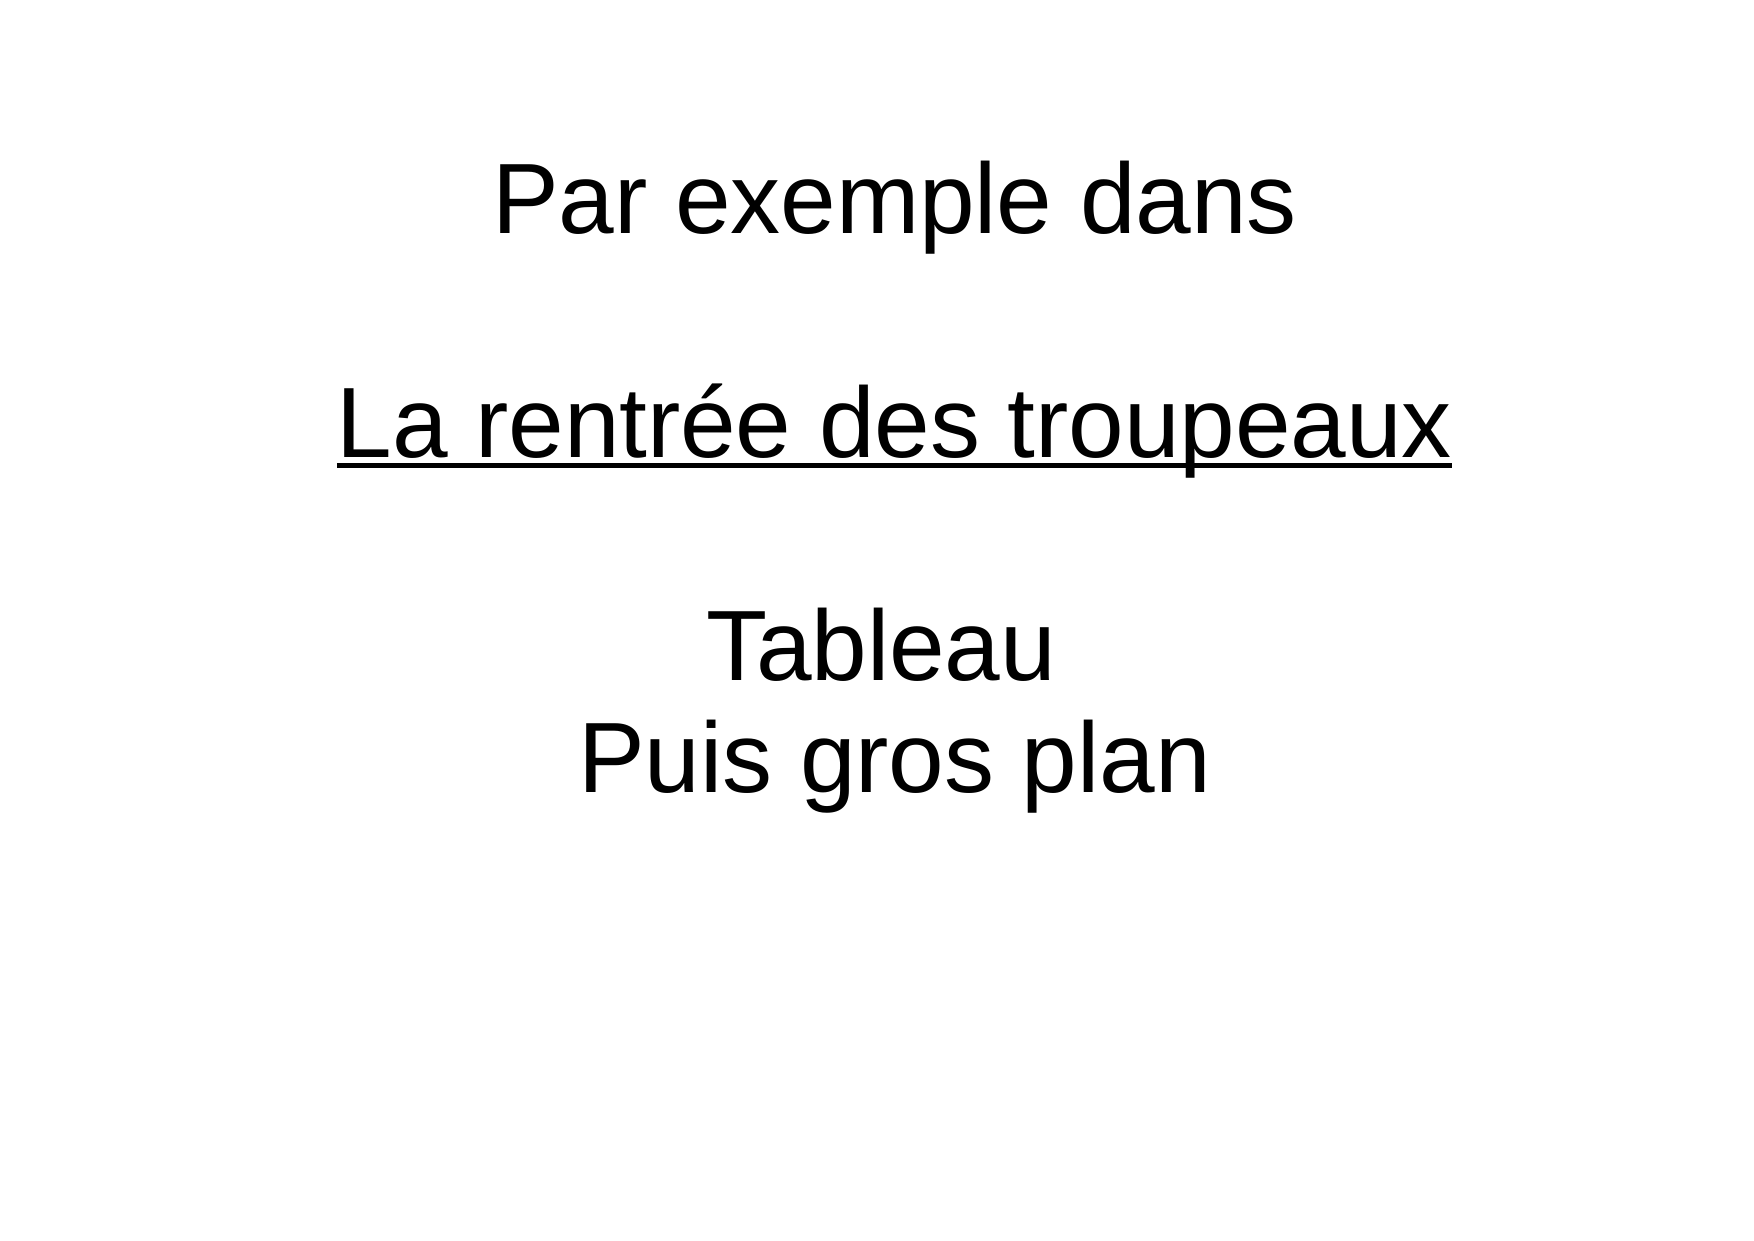

Par exemple dans
La rentrée des troupeaux
Tableau
Puis gros plan